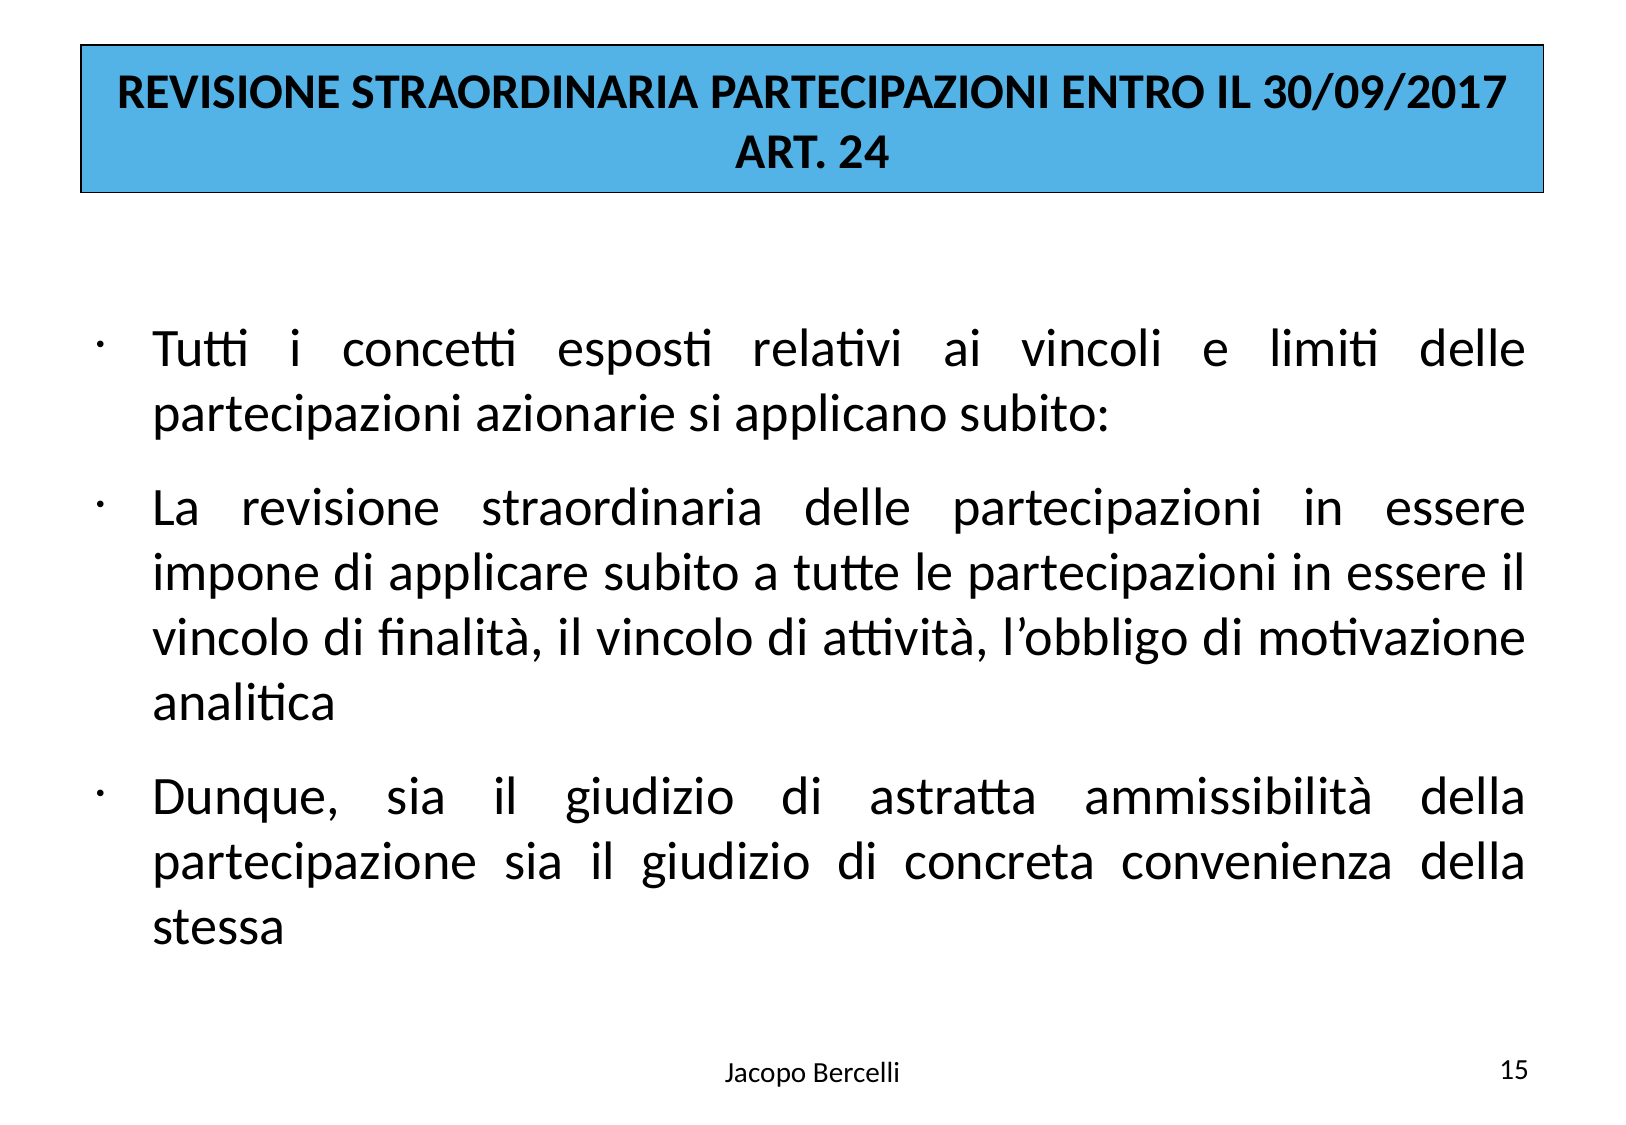

# REVISIONE STRAORDINARIA PARTECIPAZIONI ENTRO IL 30/09/2017 ART. 24
Tutti i concetti esposti relativi ai vincoli e limiti delle partecipazioni azionarie si applicano subito:
La revisione straordinaria delle partecipazioni in essere impone di applicare subito a tutte le partecipazioni in essere il vincolo di finalità, il vincolo di attività, l’obbligo di motivazione analitica
Dunque, sia il giudizio di astratta ammissibilità della partecipazione sia il giudizio di concreta convenienza della stessa
Jacopo Bercelli